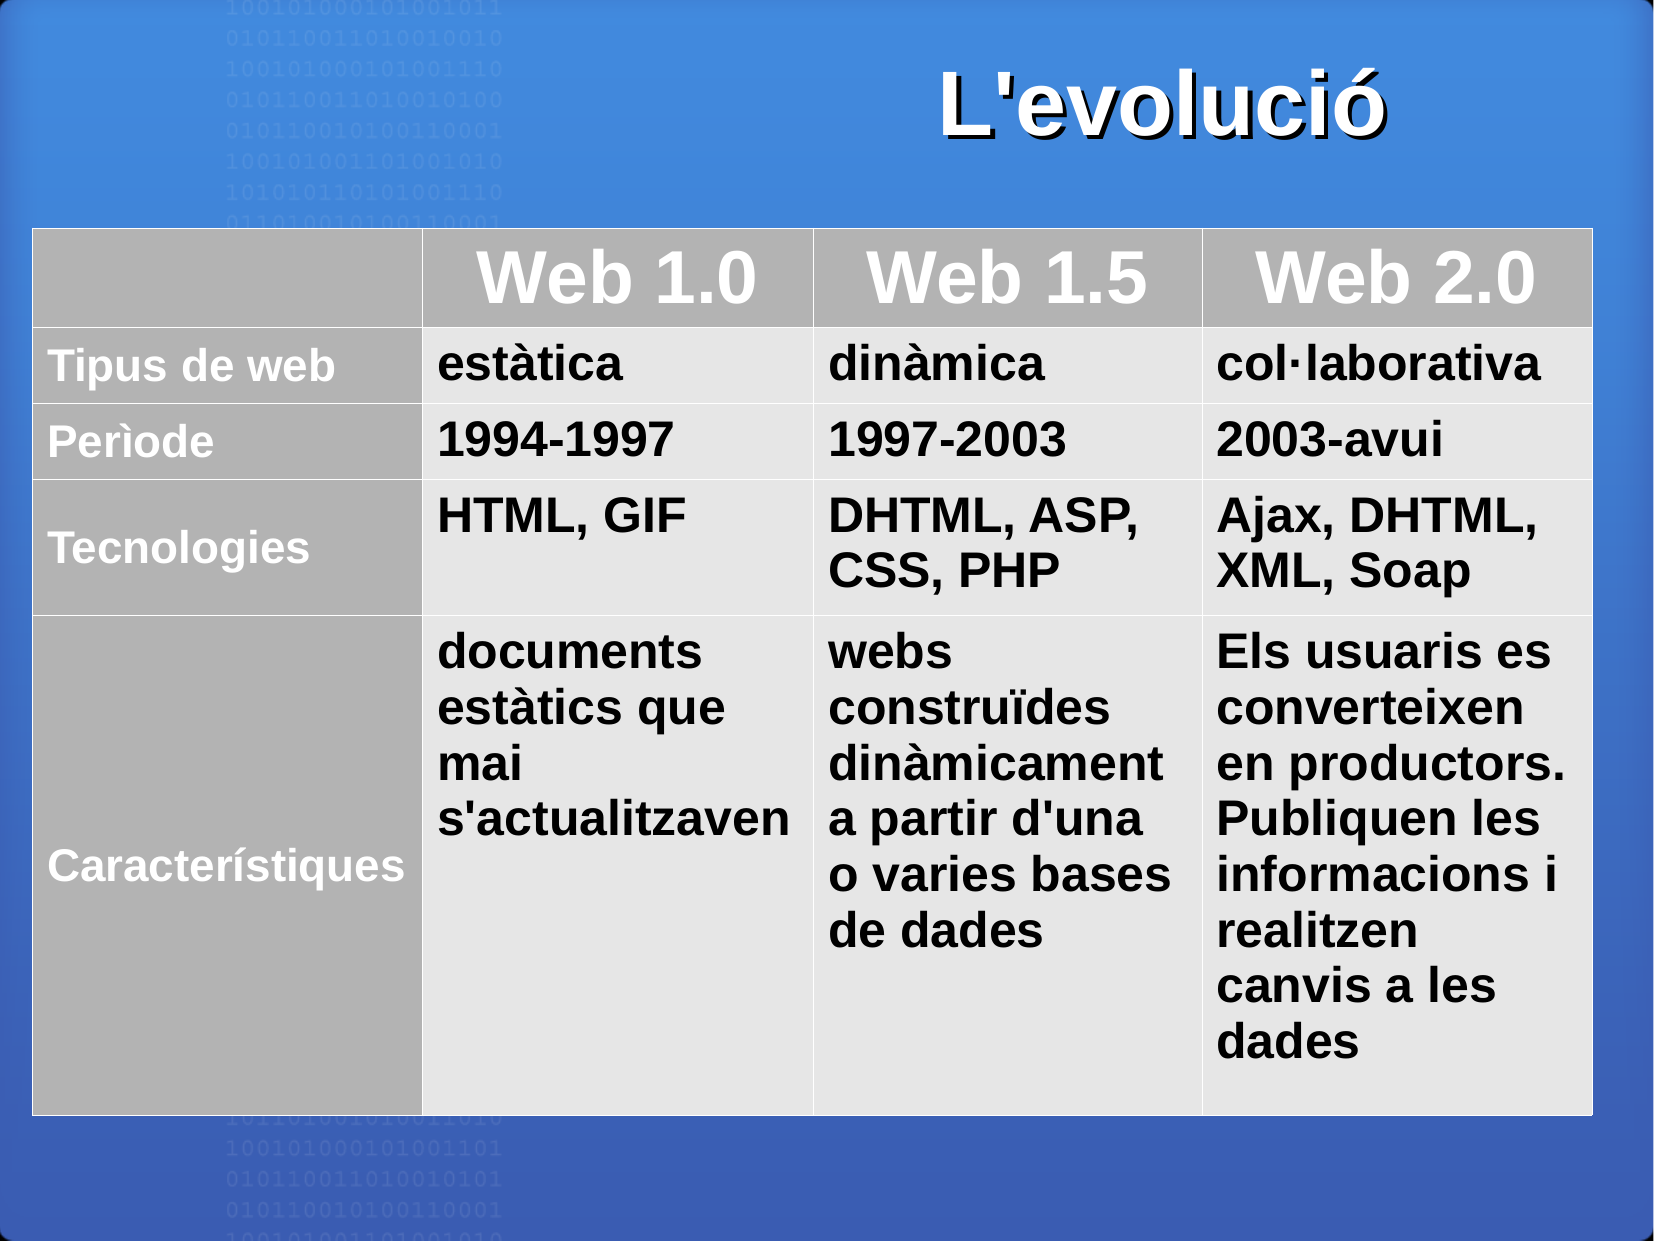

# L'evolució
| | Web 1.0 | Web 1.5 | Web 2.0 |
| --- | --- | --- | --- |
| Tipus de web | estàtica | dinàmica | col·laborativa |
| Perìode | 1994-1997 | 1997-2003 | 2003-avui |
| Tecnologies | HTML, GIF | DHTML, ASP, CSS, PHP | Ajax, DHTML, XML, Soap |
| Característiques | documents estàtics que mai s'actualitzaven | webs construïdes dinàmicament a partir d'una o varies bases de dades | Els usuaris es converteixen en productors. Publiquen les informacions i realitzen canvis a les dades |